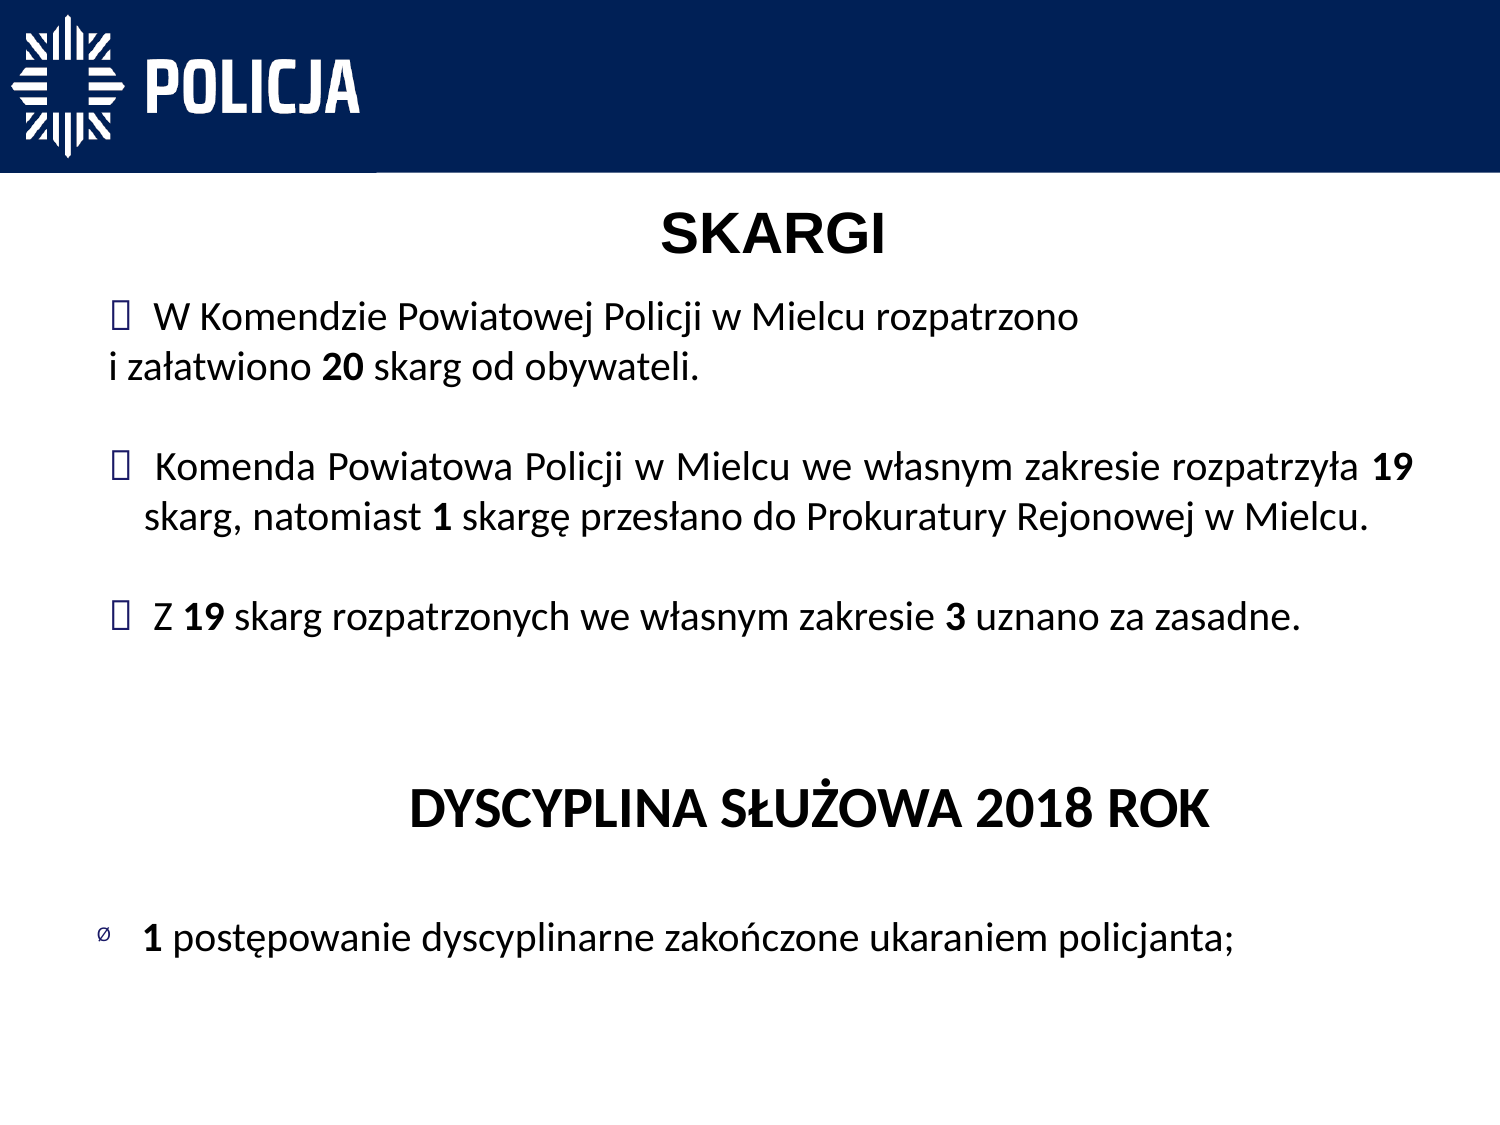

SKARGI
 W Komendzie Powiatowej Policji w Mielcu rozpatrzono
i załatwiono 20 skarg od obywateli.
 Komenda Powiatowa Policji w Mielcu we własnym zakresie rozpatrzyła 19 skarg, natomiast 1 skargę przesłano do Prokuratury Rejonowej w Mielcu.
 Z 19 skarg rozpatrzonych we własnym zakresie 3 uznano za zasadne.
DYSCYPLINA SŁUŻOWA 2018 ROK
 1 postępowanie dyscyplinarne zakończone ukaraniem policjanta;